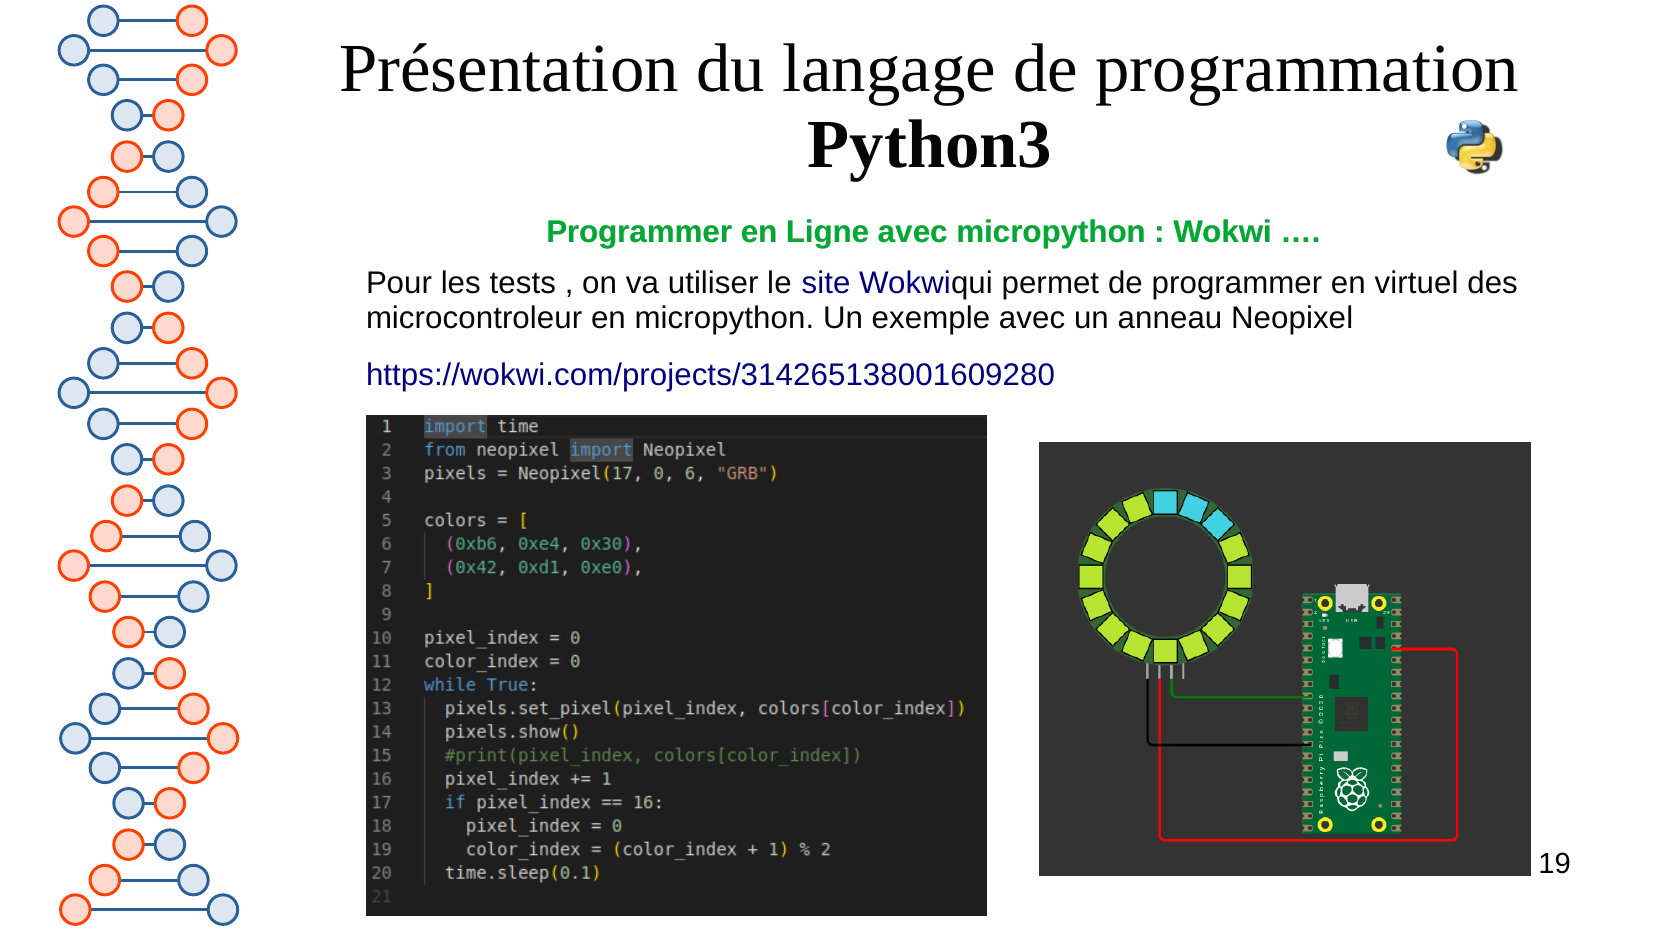

Présentation du langage de programmation
Python3
Programmer en Ligne avec micropython : Wokwi ….
# Pour les tests , on va utiliser le site Wokwiqui permet de programmer en virtuel des microcontroleur en micropython. Un exemple avec un anneau Neopixel
https://wokwi.com/projects/314265138001609280
19